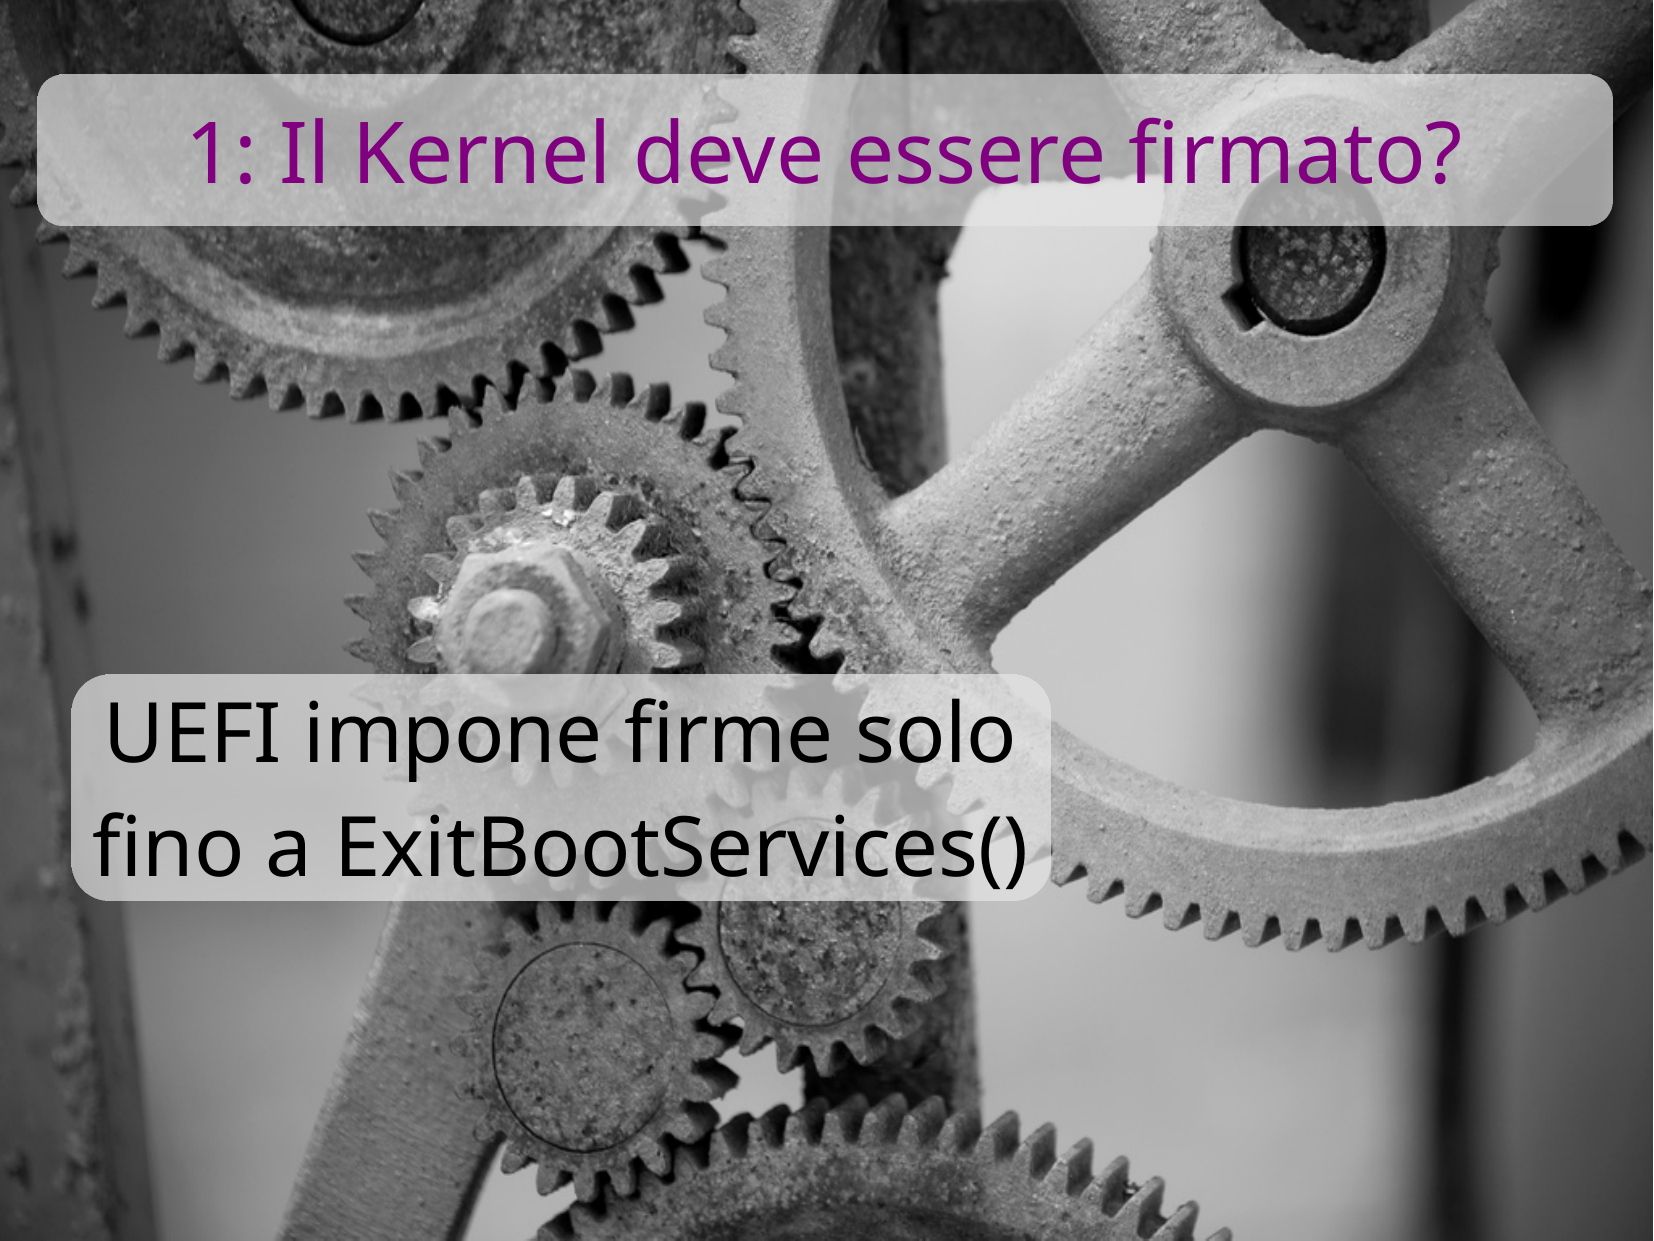

1: Il Kernel deve essere firmato?
UEFI impone firme solo
fino a ExitBootServices()